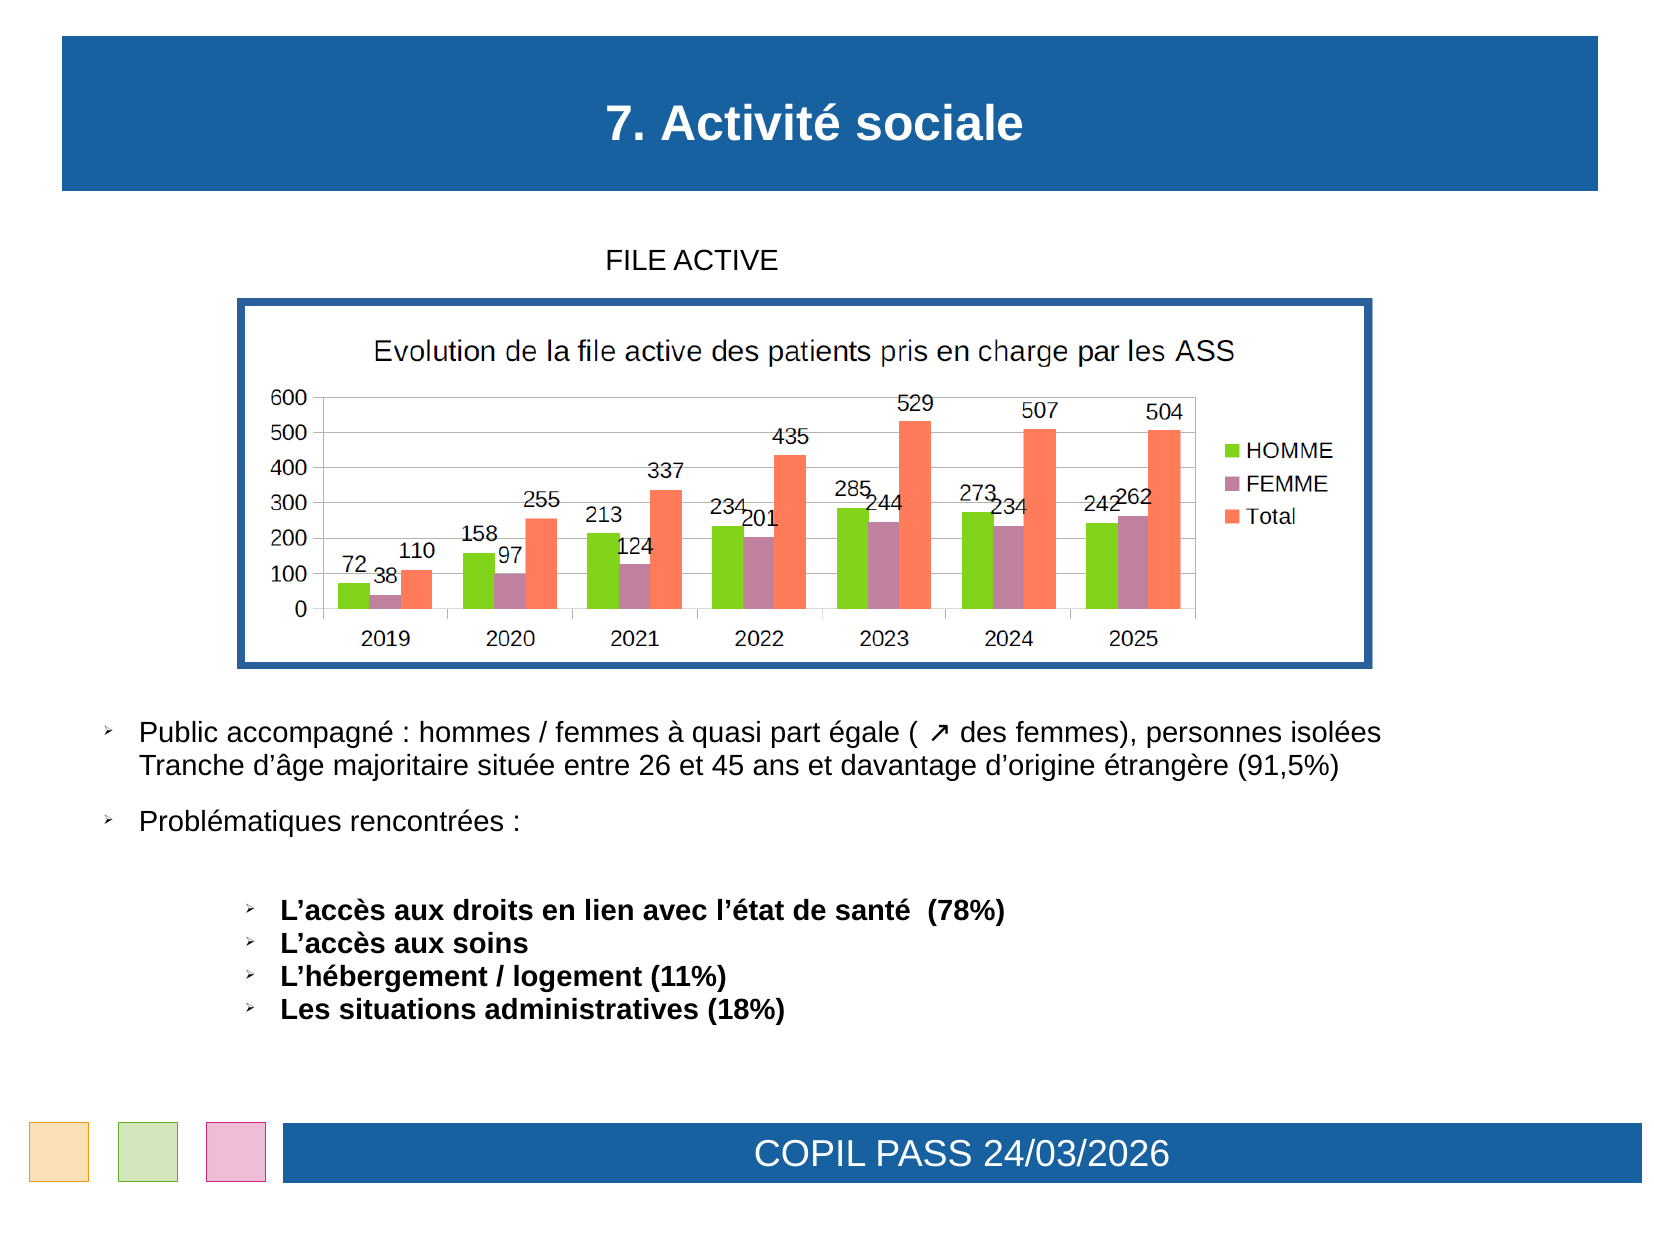

# 7. Activité sociale
FILE ACTIVE
Public accompagné : hommes / femmes à quasi part égale ( ↗ des femmes), personnes isolées
Tranche d’âge majoritaire située entre 26 et 45 ans et davantage d’origine étrangère (91,5%)
Problématiques rencontrées :
L’accès aux droits en lien avec l’état de santé (78%)
L’accès aux soins
L’hébergement / logement (11%)
Les situations administratives (18%)
COPIL PASS 24/03/2026